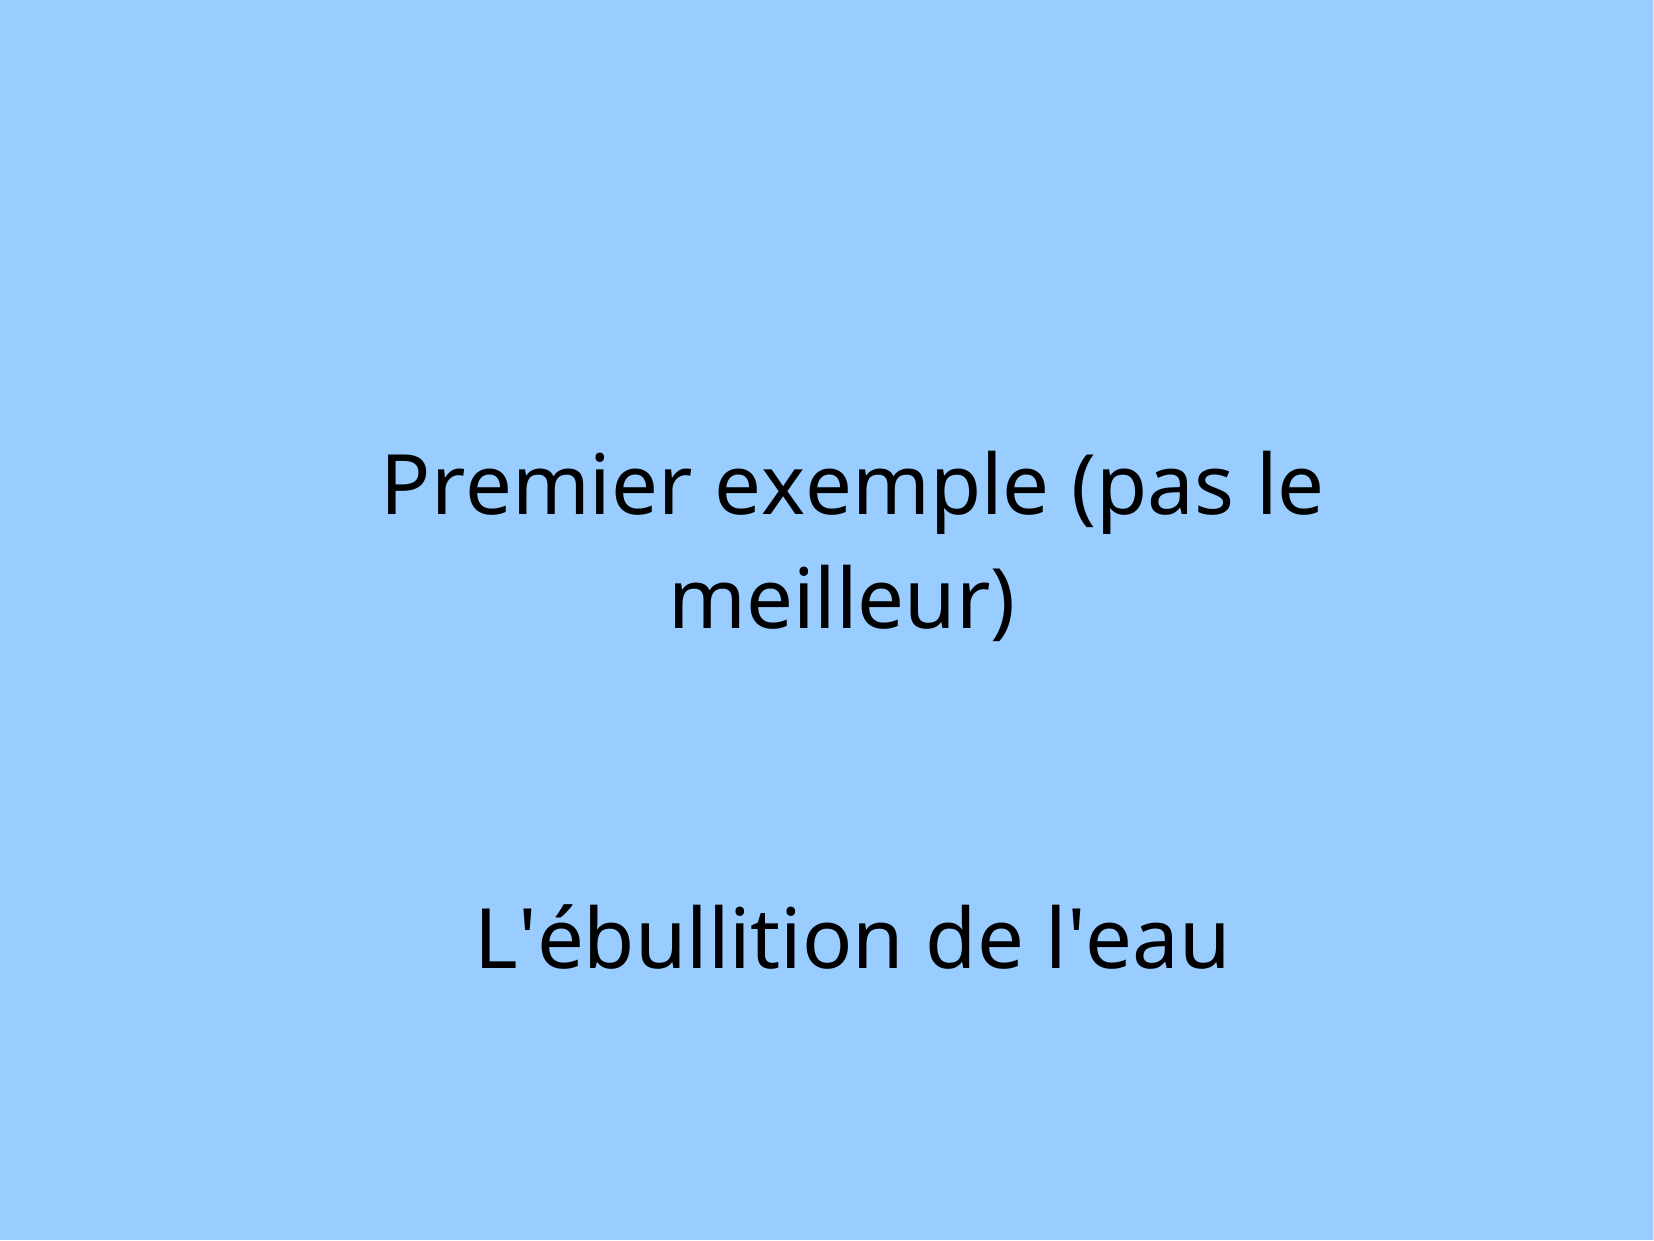

Premier exemple (pas le meilleur)
L'ébullition de l'eau